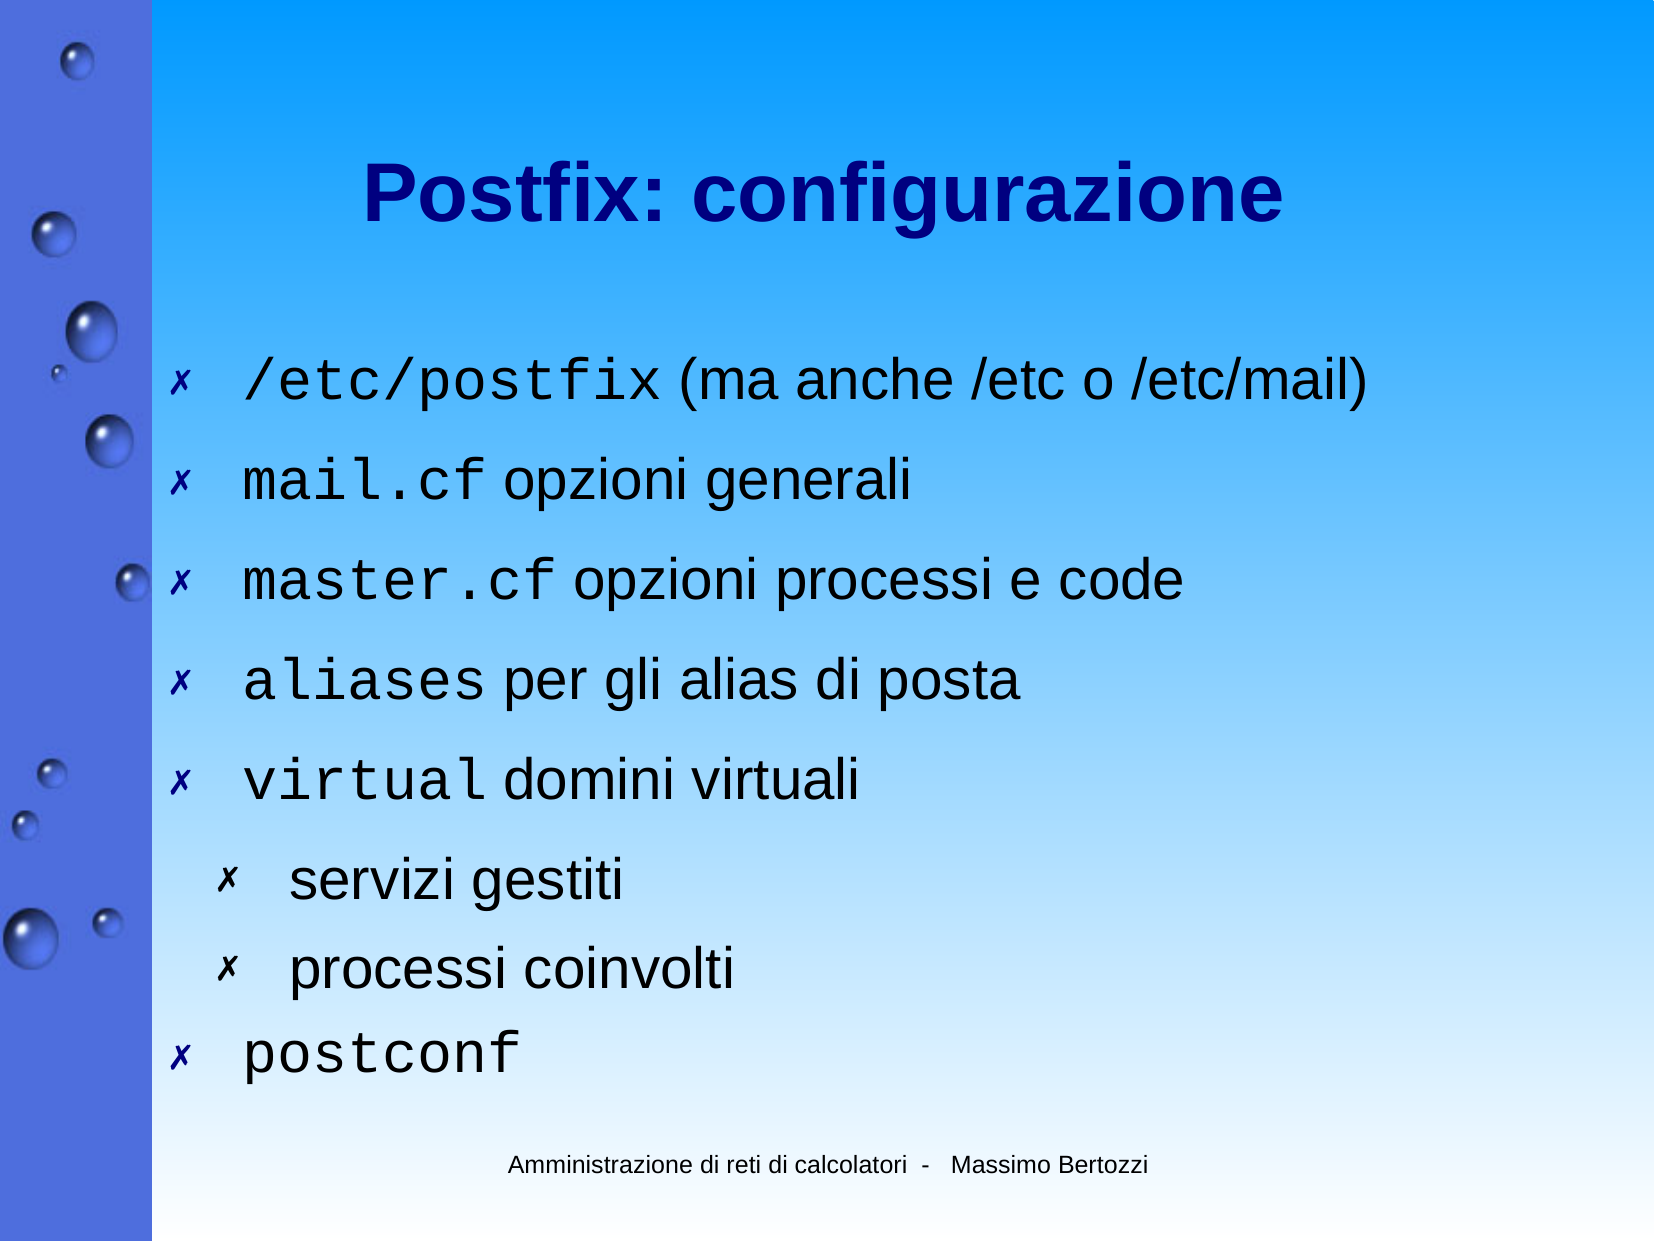

# Postfix: configurazione
/etc/postfix (ma anche /etc o /etc/mail)
mail.cf opzioni generali
master.cf opzioni processi e code
aliases per gli alias di posta
virtual domini virtuali
servizi gestiti
processi coinvolti
postconf